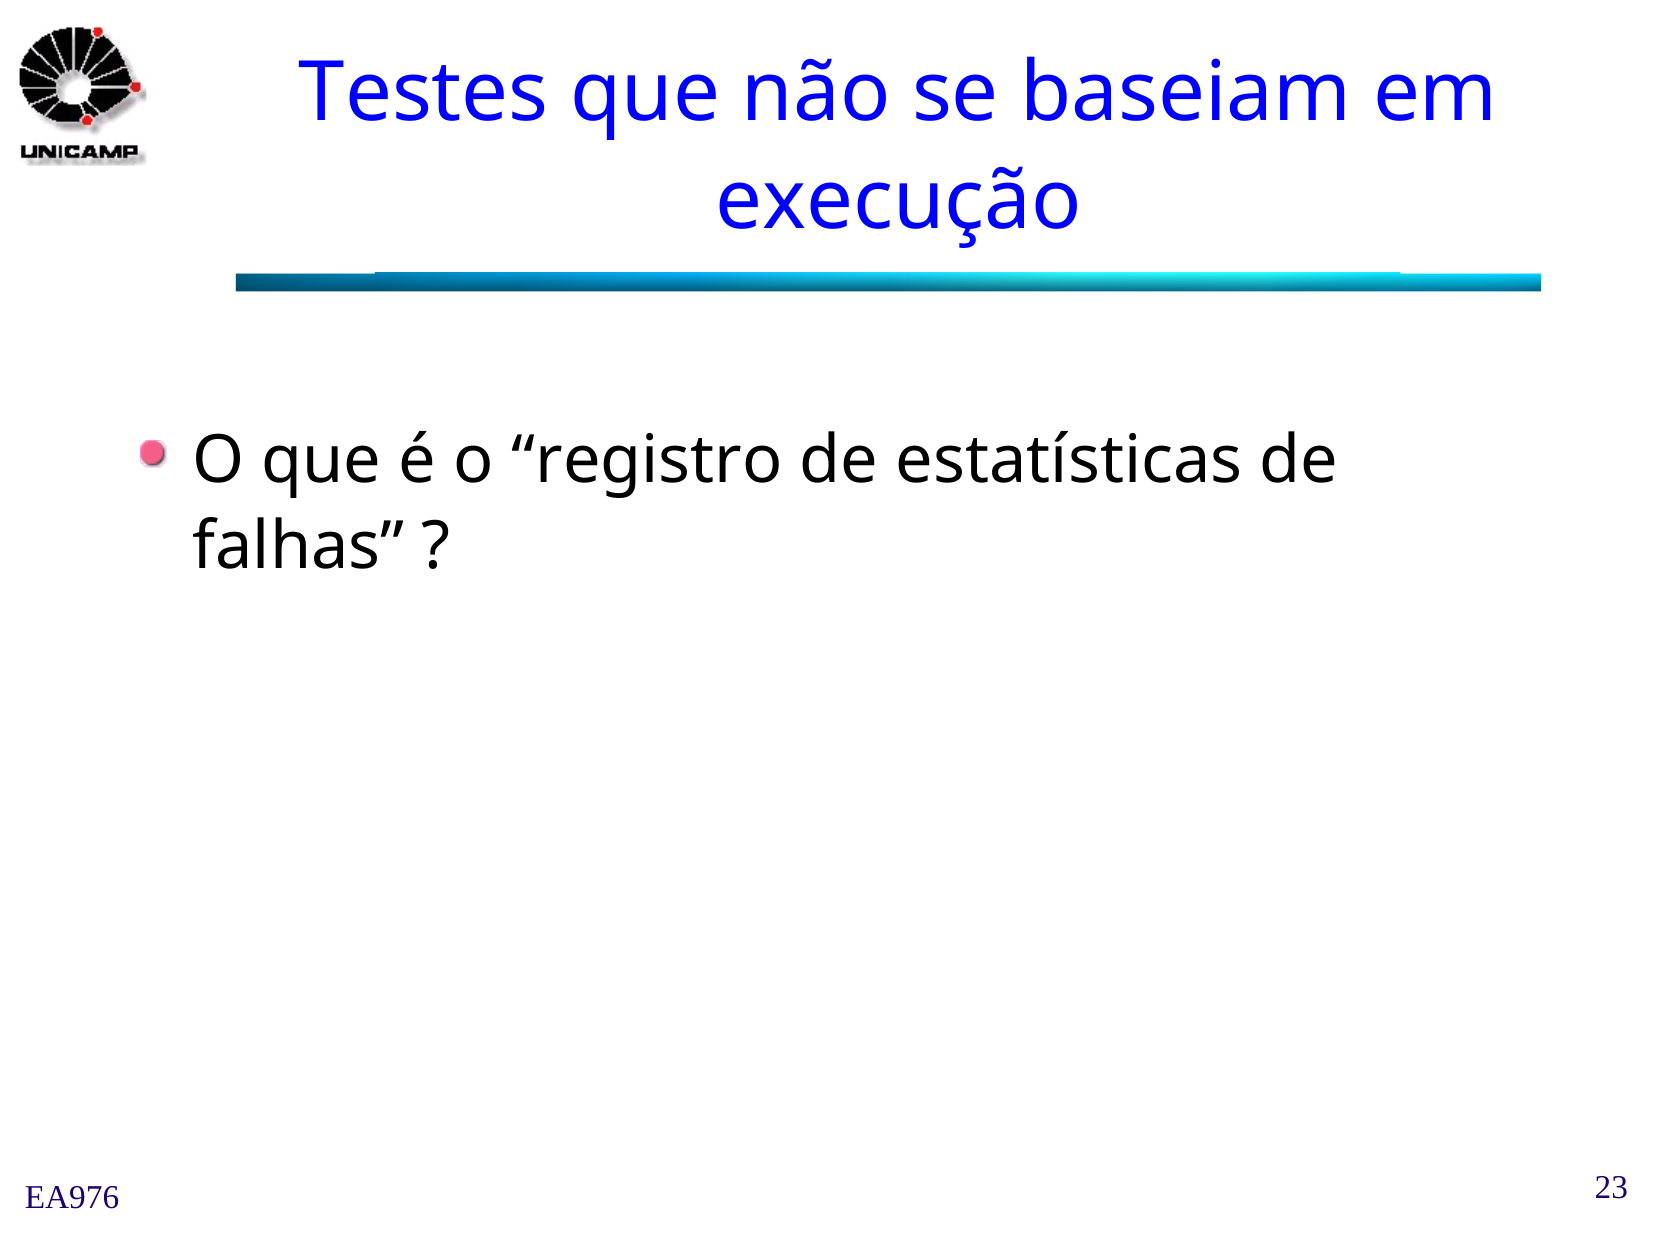

# Testes que não se baseiam em execução
O que é o “registro de estatísticas de falhas” ?
23